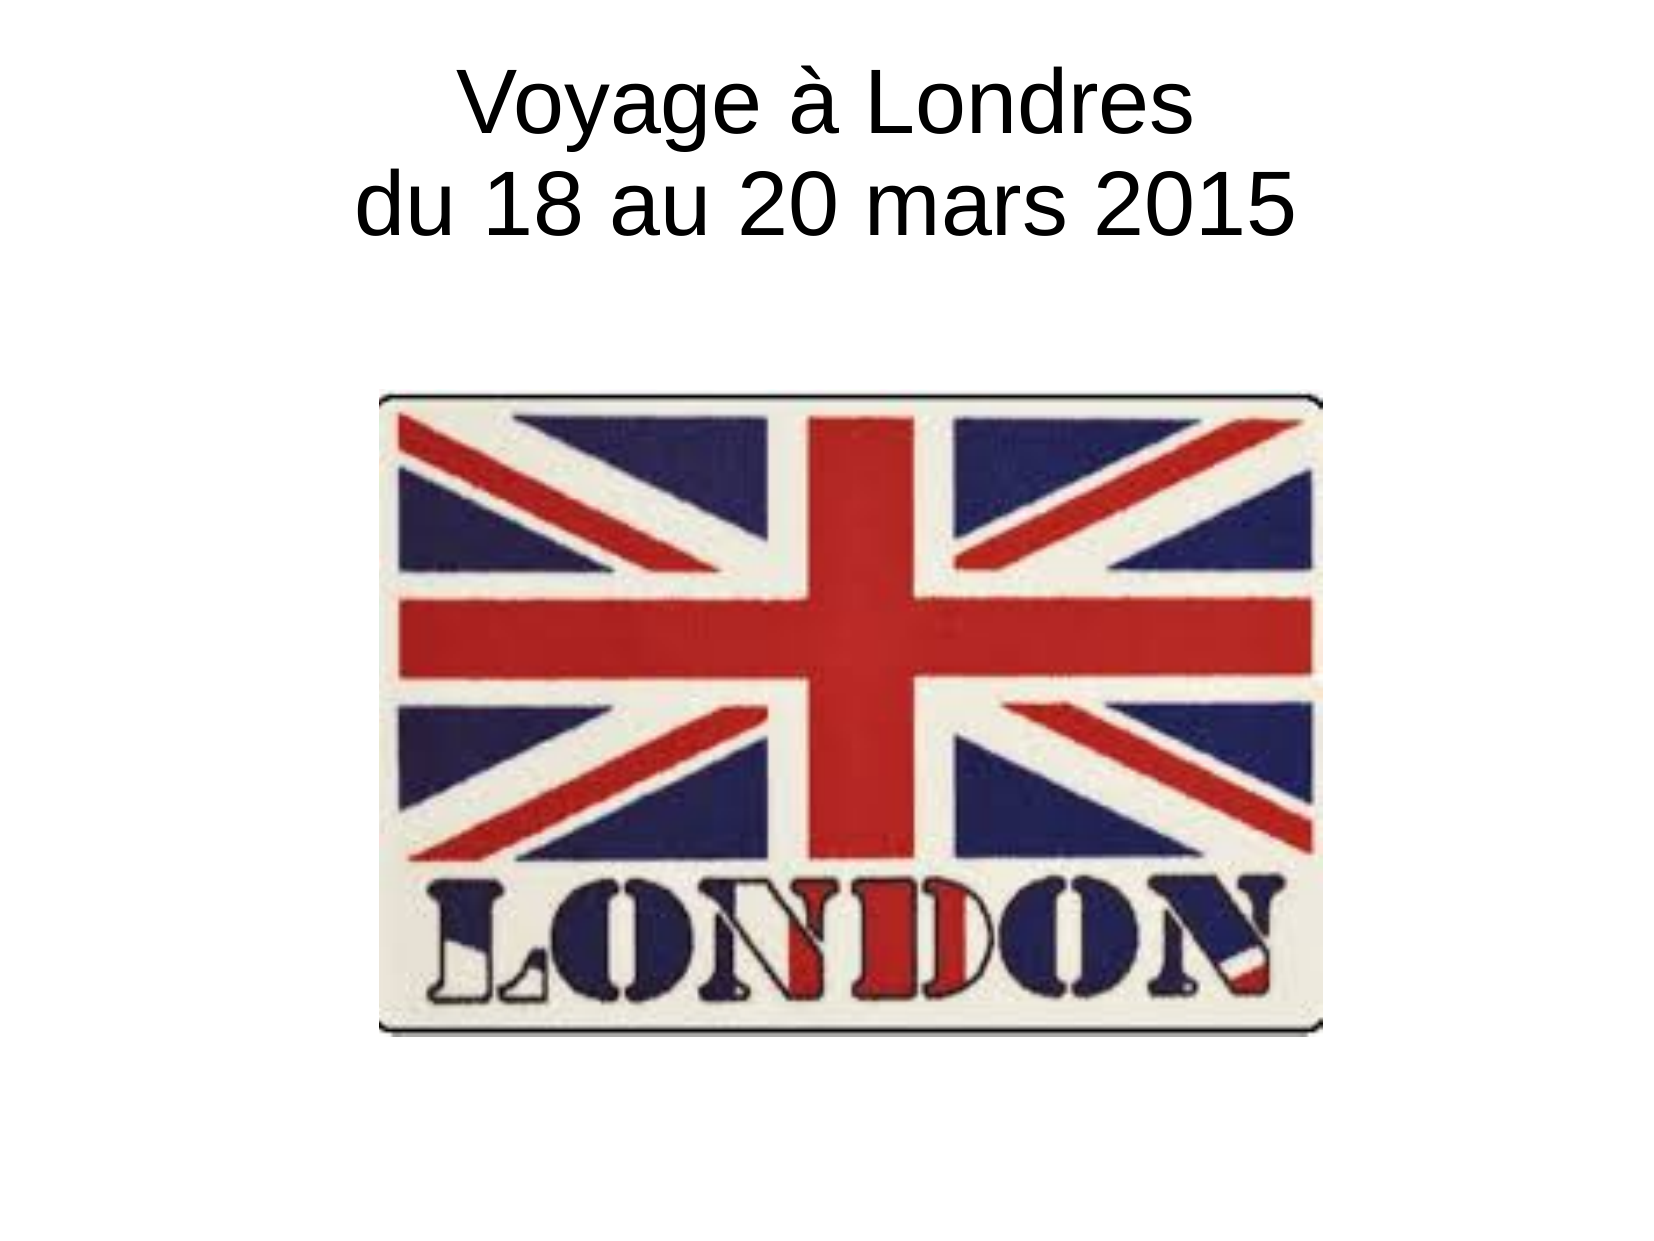

# Voyage à Londres du 18 au 20 mars 2015